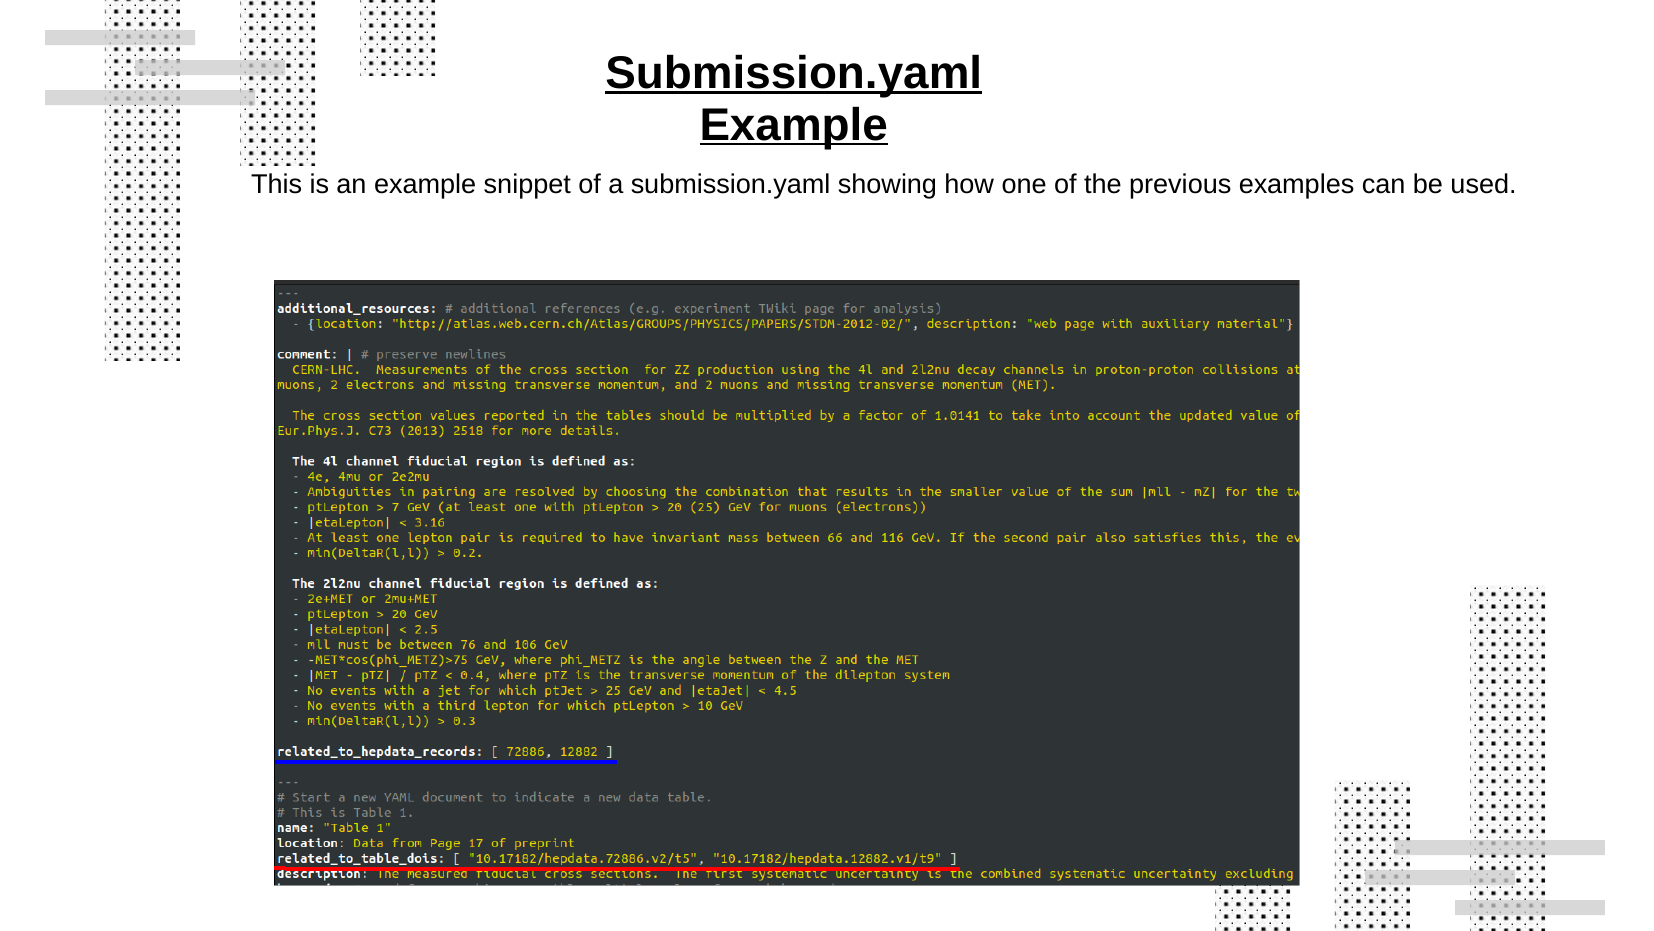

Submission.yaml
Example
This is an example snippet of a submission.yaml showing how one of the previous examples can be used.